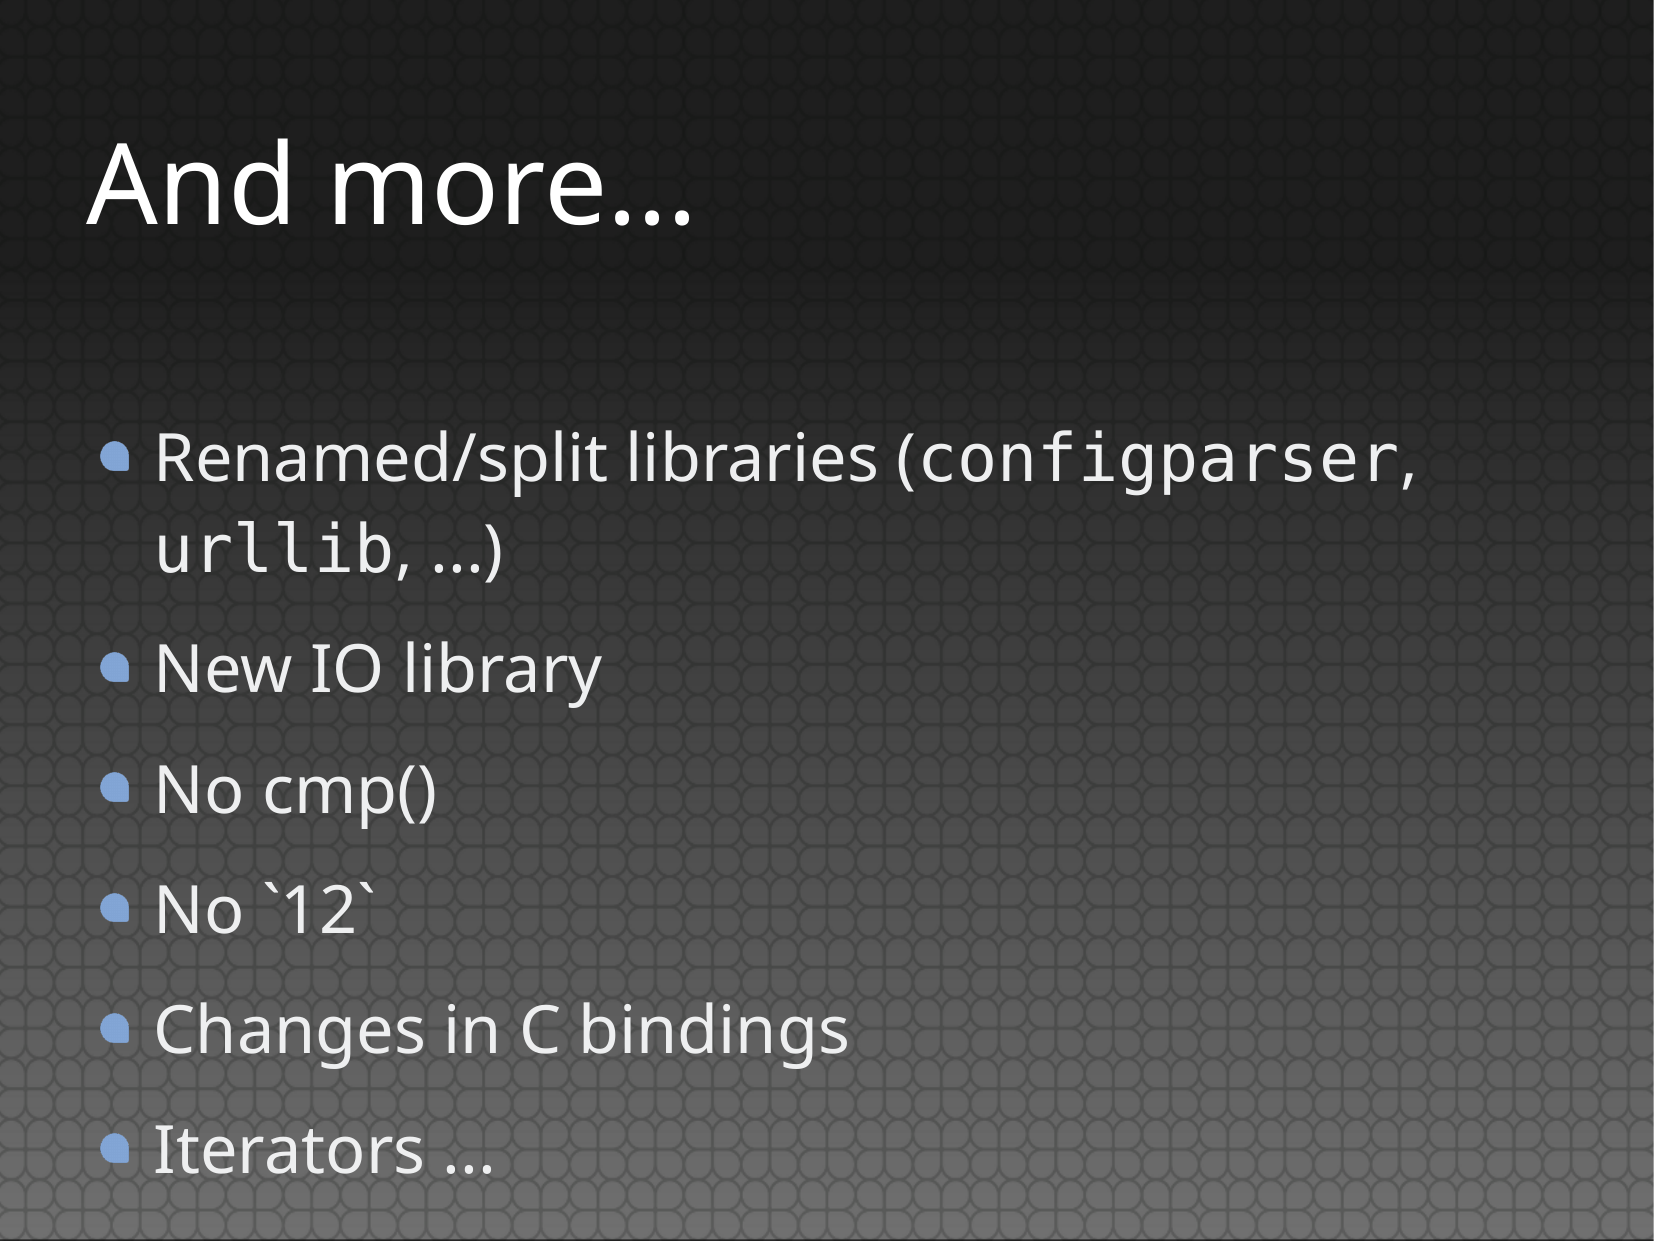

# And more...
Renamed/split libraries (configparser, urllib, ...)
New IO library
No cmp()
No `12`
Changes in C bindings
Iterators ...